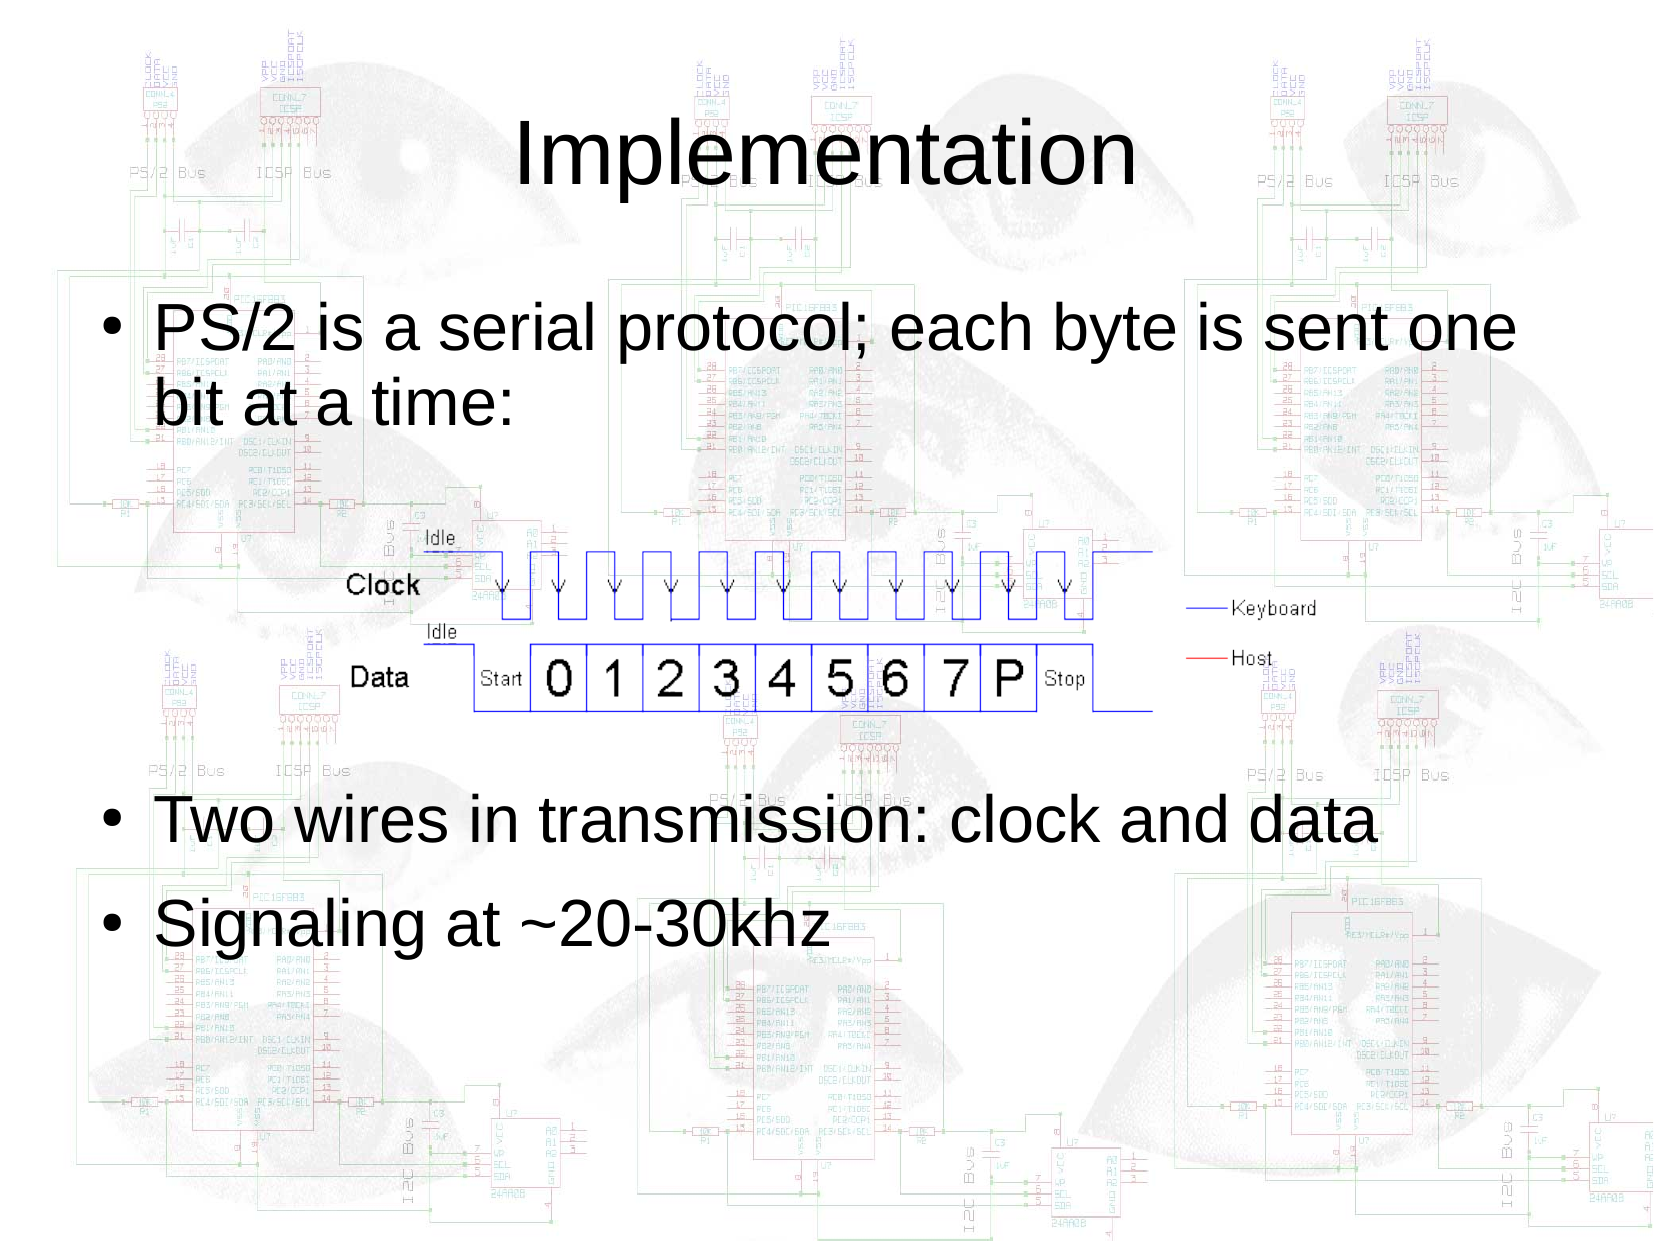

# Implementation
PS/2 is a serial protocol; each byte is sent one bit at a time:
Two wires in transmission: clock and data
Signaling at ~20-30khz